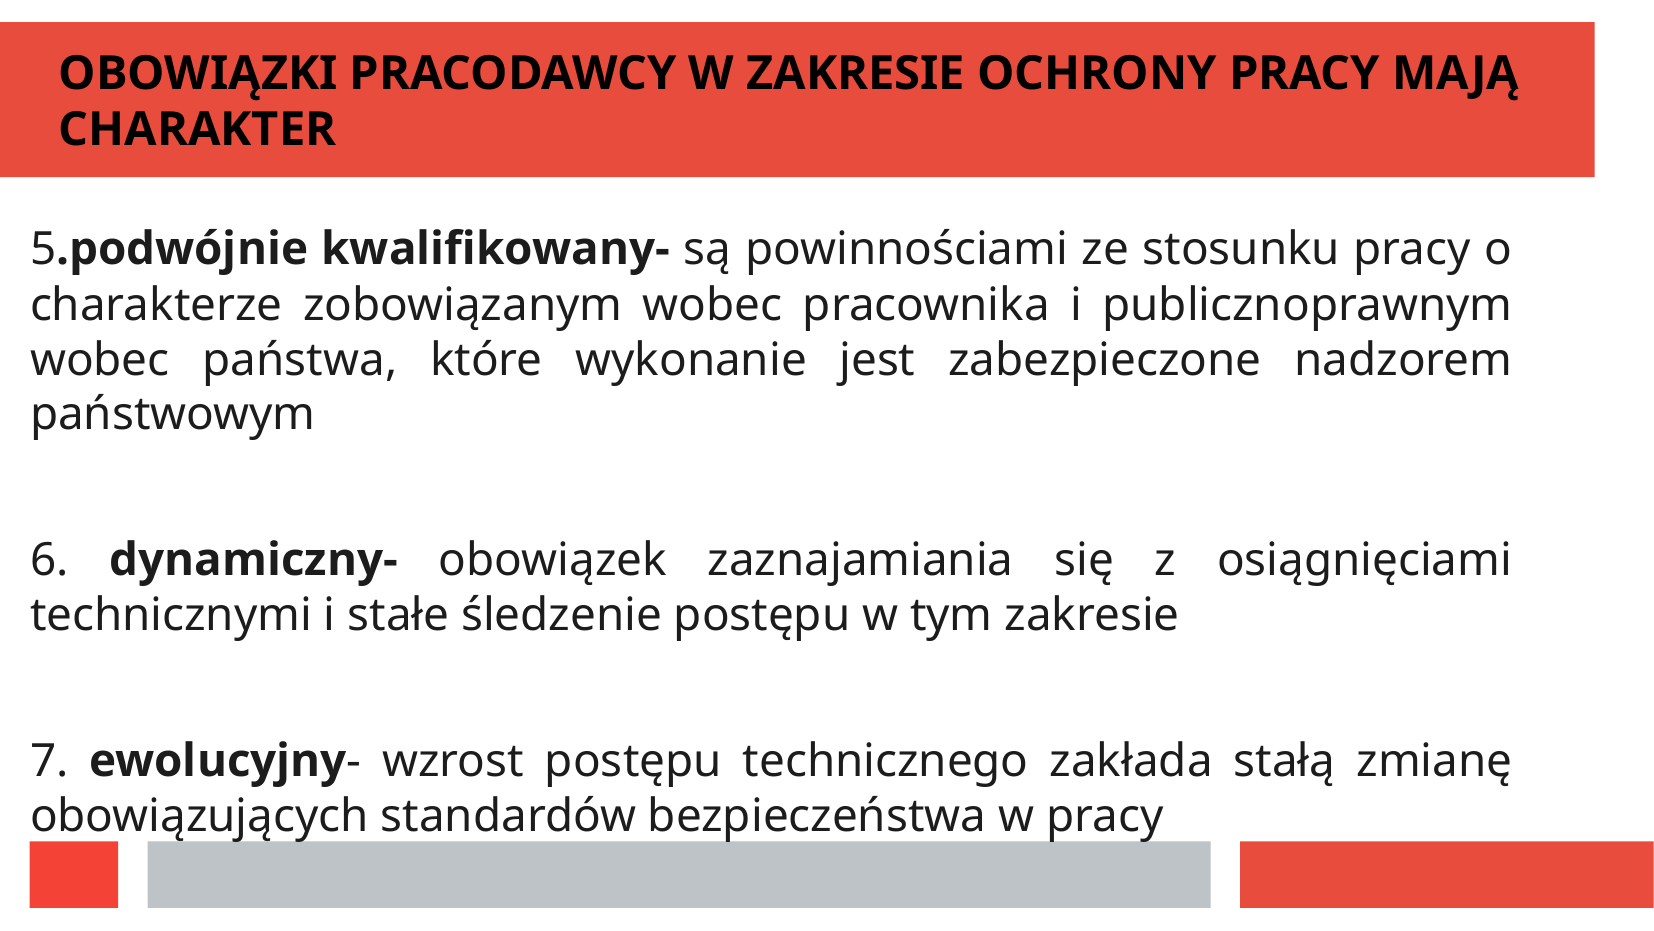

# OBOWIĄZKI PRACODAWCY W ZAKRESIE OCHRONY PRACY MAJĄ CHARAKTER
5.podwójnie kwalifikowany- są powinnościami ze stosunku pracy o charakterze zobowiązanym wobec pracownika i publicznoprawnym wobec państwa, które wykonanie jest zabezpieczone nadzorem państwowym
6. dynamiczny- obowiązek zaznajamiania się z osiągnięciami technicznymi i stałe śledzenie postępu w tym zakresie
7. ewolucyjny- wzrost postępu technicznego zakłada stałą zmianę obowiązujących standardów bezpieczeństwa w pracy